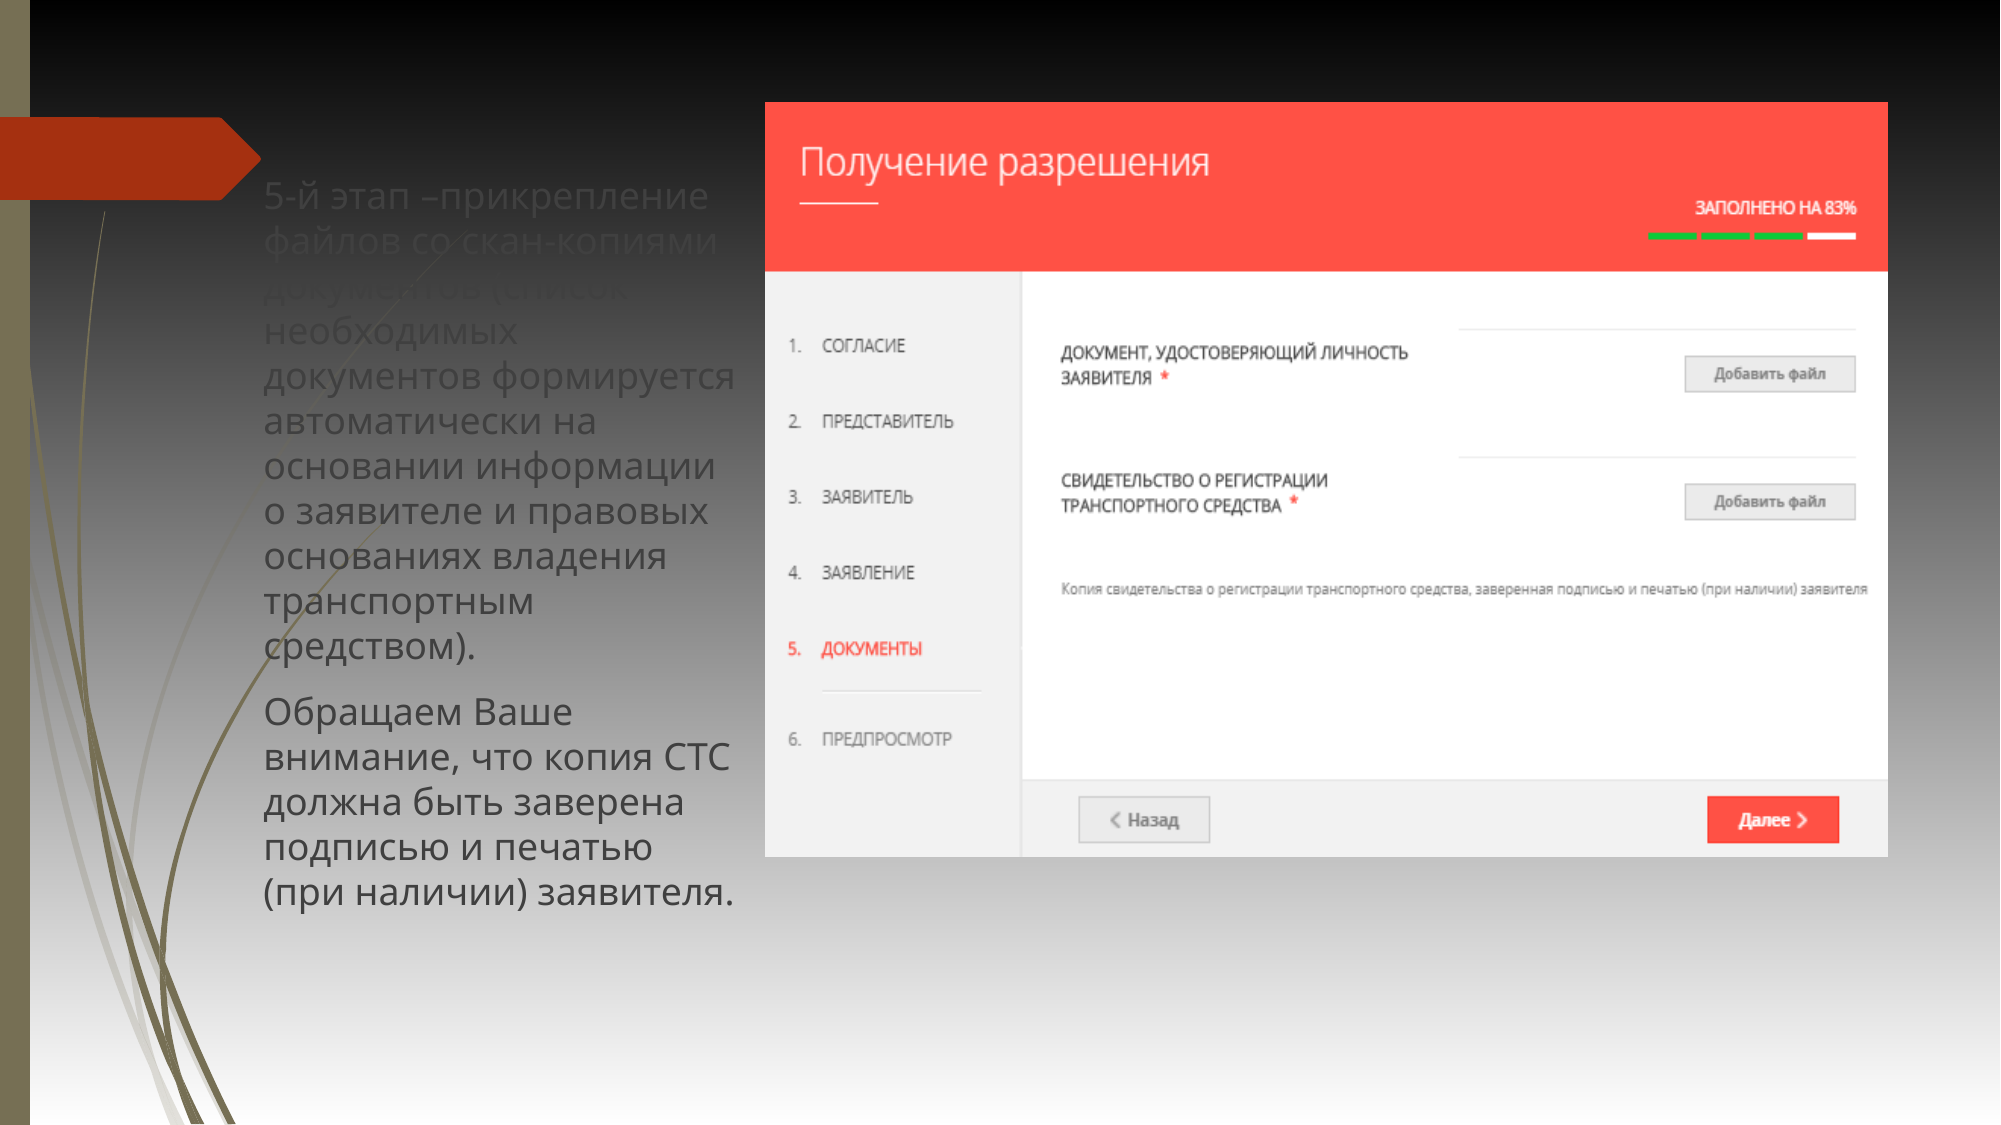

#
5-й этап –прикрепление файлов со скан-копиями документов (список необходимых документов формируется автоматически на основании информации о заявителе и правовых основаниях владения транспортным средством).
Обращаем Ваше внимание, что копия СТС должна быть заверена подписью и печатью (при наличии) заявителя.